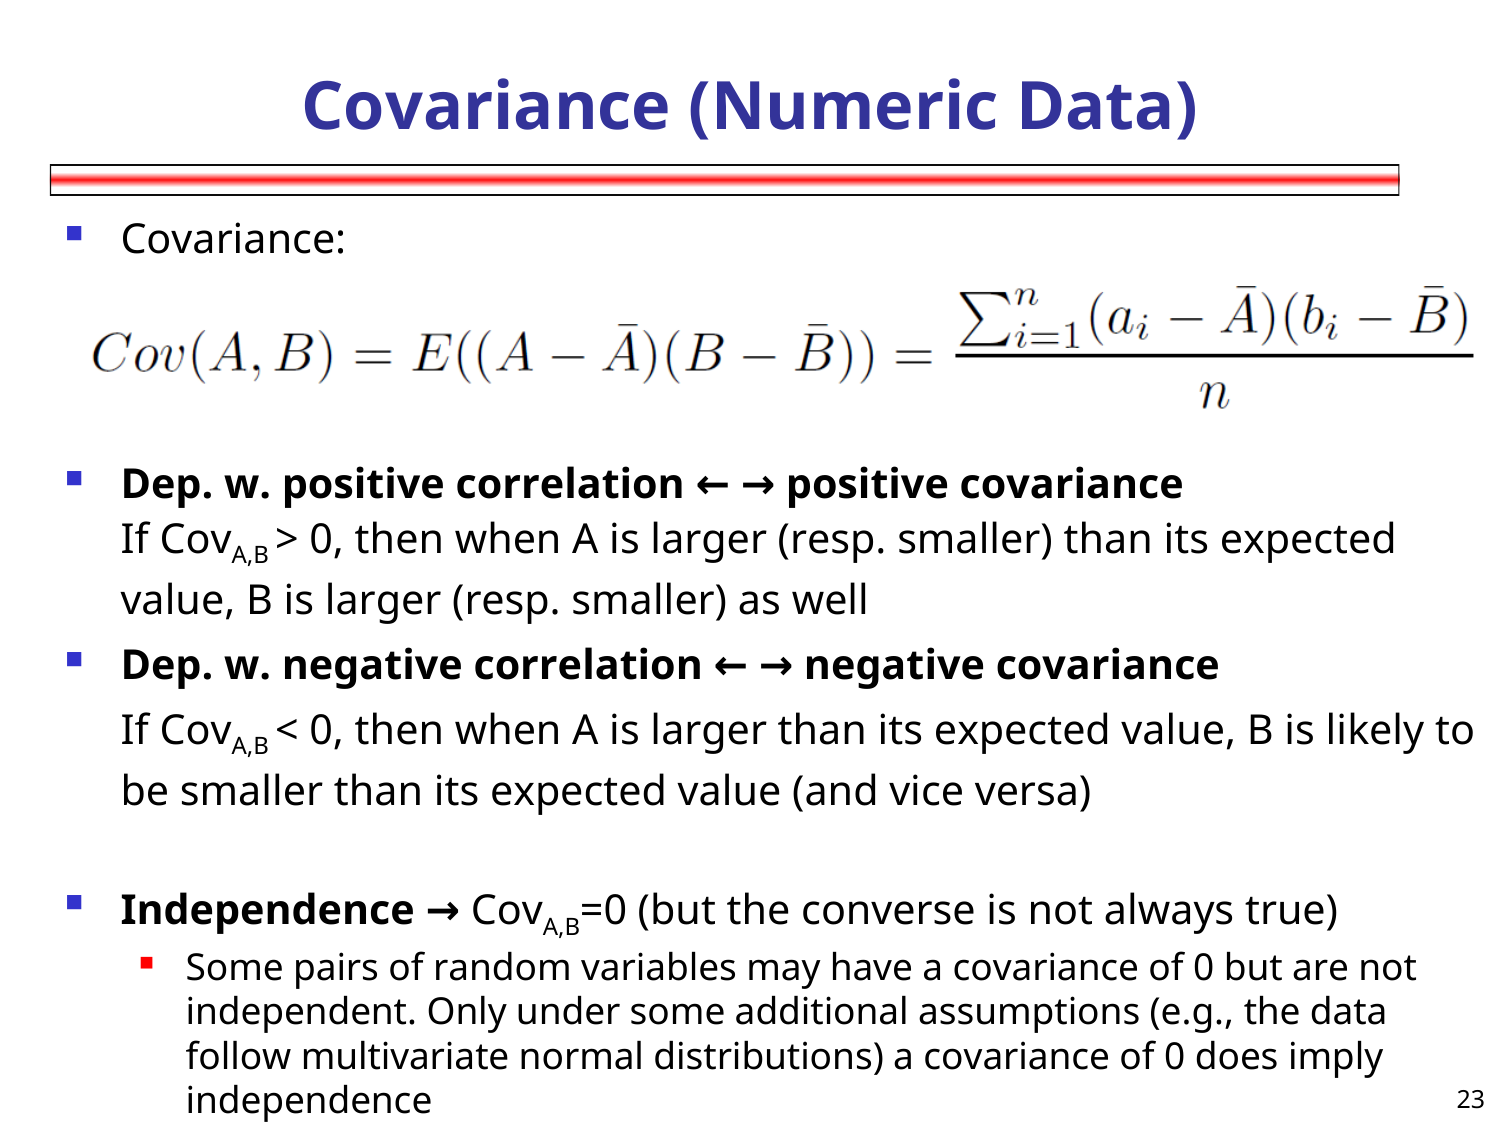

# Covariance (Numeric Data)
Covariance:
Dep. w. positive correlation ← → positive covariance
If CovA,B > 0, then when A is larger (resp. smaller) than its expected value, B is larger (resp. smaller) as well
Dep. w. negative correlation ← → negative covariance
If CovA,B < 0, then when A is larger than its expected value, B is likely to be smaller than its expected value (and vice versa)
Independence → CovA,B=0 (but the converse is not always true)
Some pairs of random variables may have a covariance of 0 but are not independent. Only under some additional assumptions (e.g., the data follow multivariate normal distributions) a covariance of 0 does imply independence